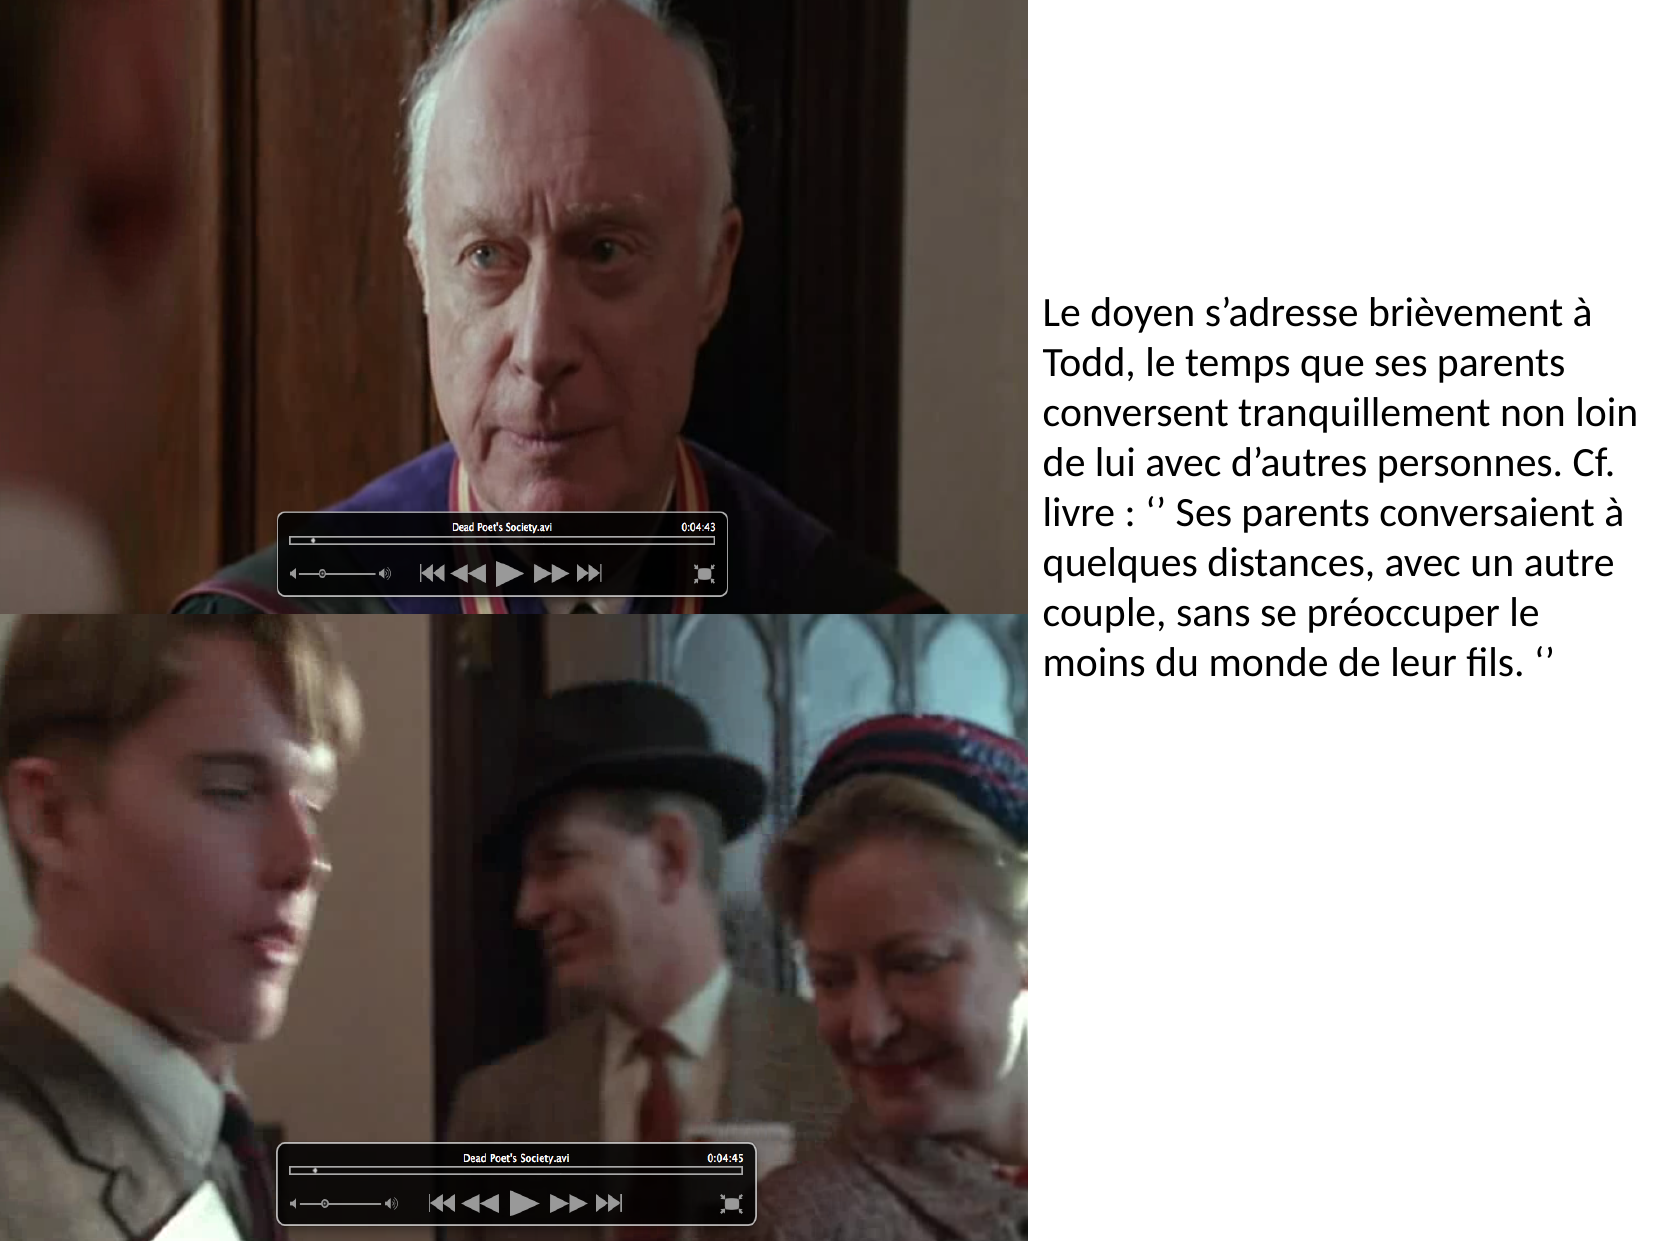

Le doyen s’adresse brièvement à Todd, le temps que ses parents conversent tranquillement non loin de lui avec d’autres personnes. Cf. livre : ‘’ Ses parents conversaient à quelques distances, avec un autre couple, sans se préoccuper le moins du monde de leur fils. ‘’